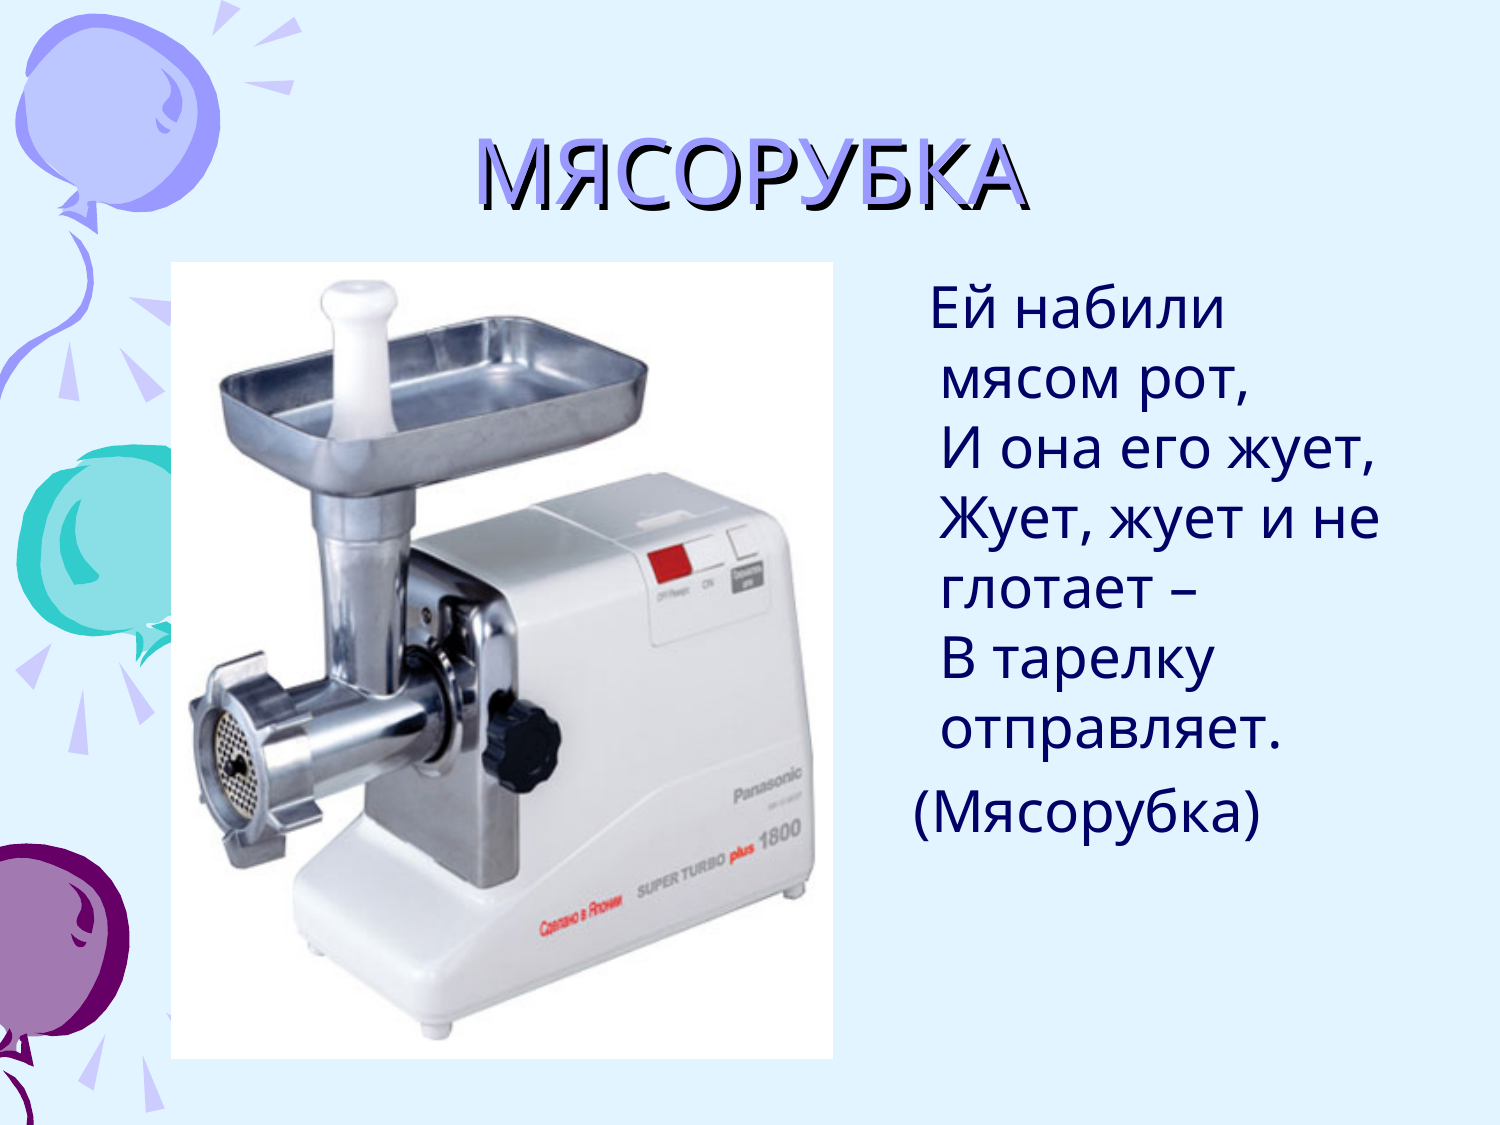

# МЯСОРУБКА
 Ей набили мясом рот,
И она его жует,
Жует, жует и не глотает –
В тарелку отправляет.
 (Мясорубка)